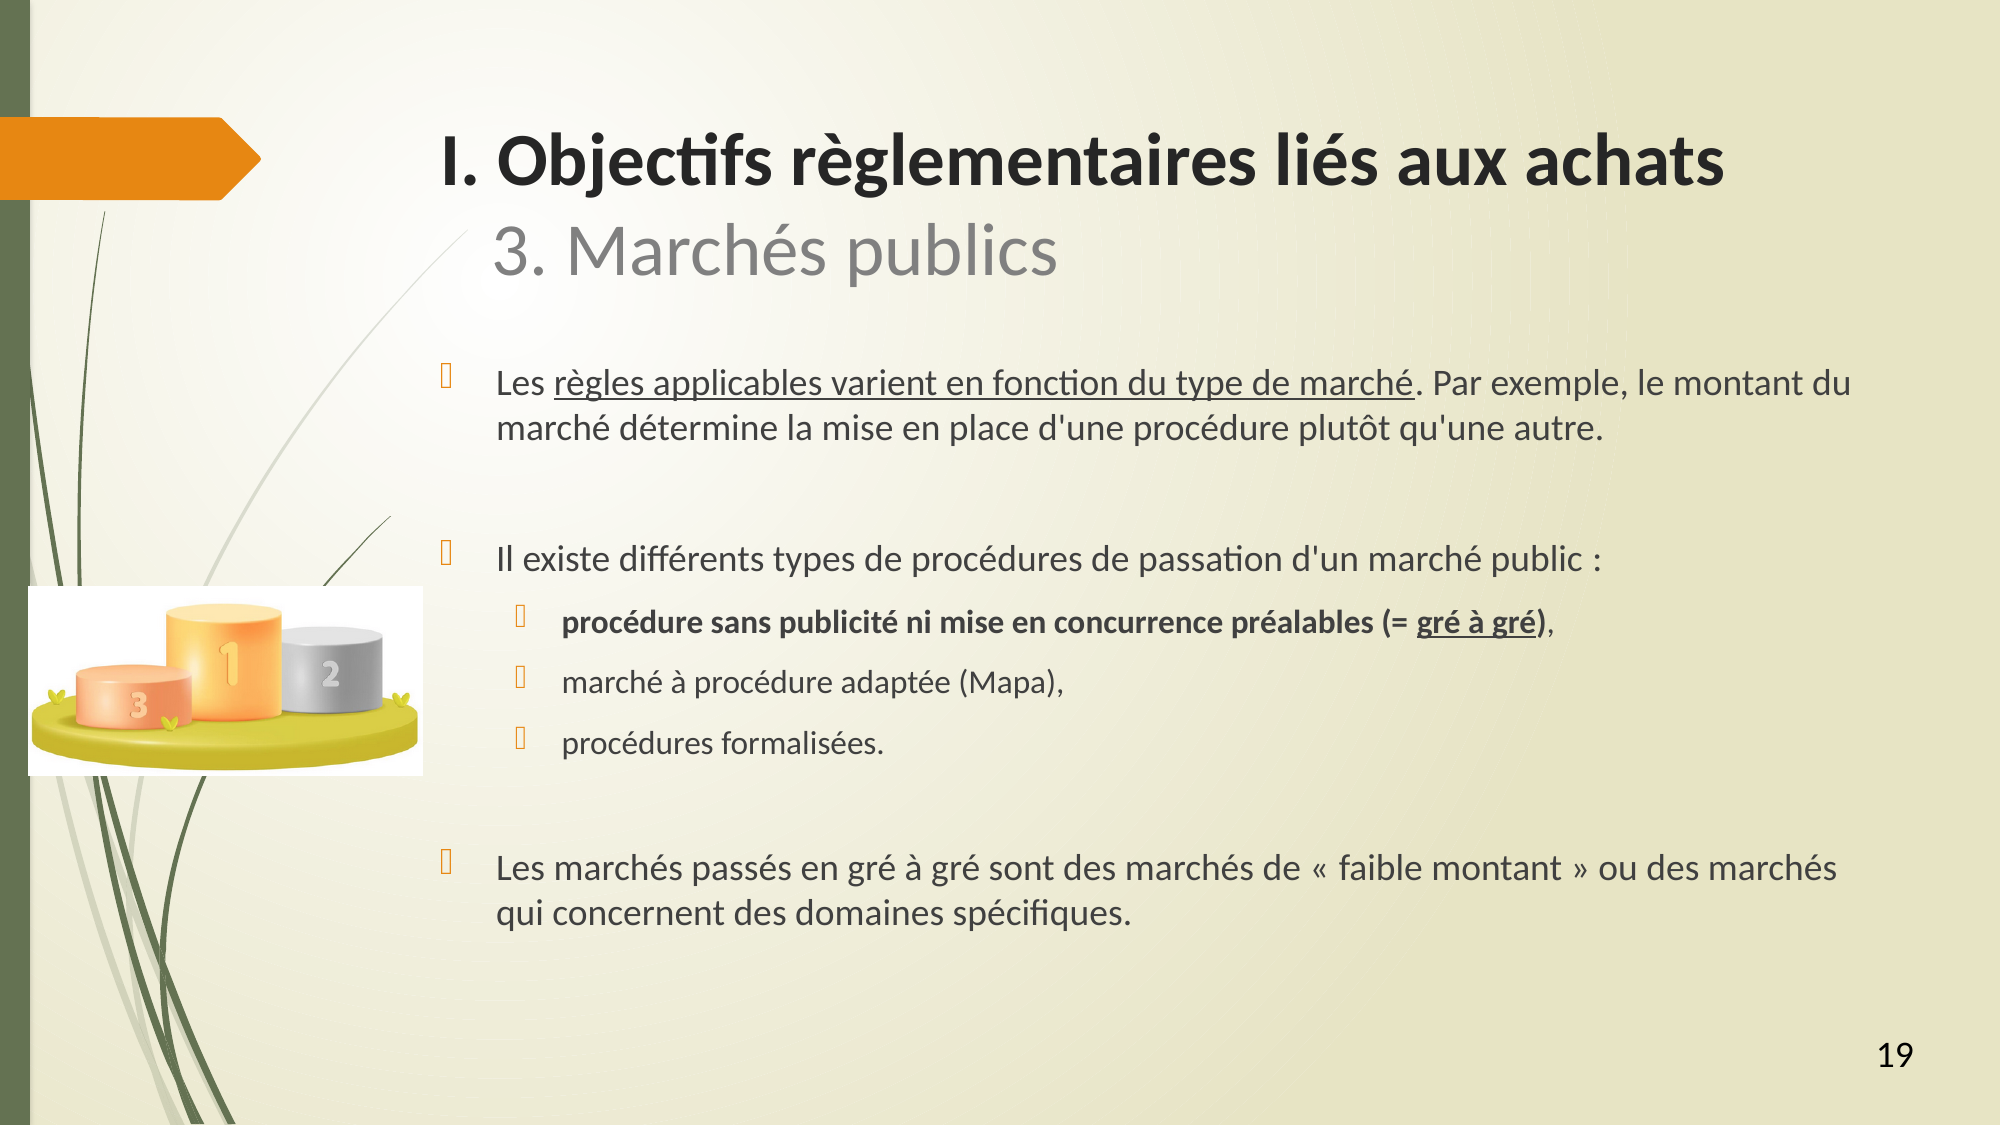

I. Objectifs règlementaires liés aux achats
 3. Marchés publics
# Les règles applicables varient en fonction du type de marché. Par exemple, le montant du marché détermine la mise en place d'une procédure plutôt qu'une autre.
Il existe différents types de procédures de passation d'un marché public :
procédure sans publicité ni mise en concurrence préalables (= gré à gré),
marché à procédure adaptée (Mapa),
procédures formalisées.
Les marchés passés en gré à gré sont des marchés de « faible montant » ou des marchés qui concernent des domaines spécifiques.